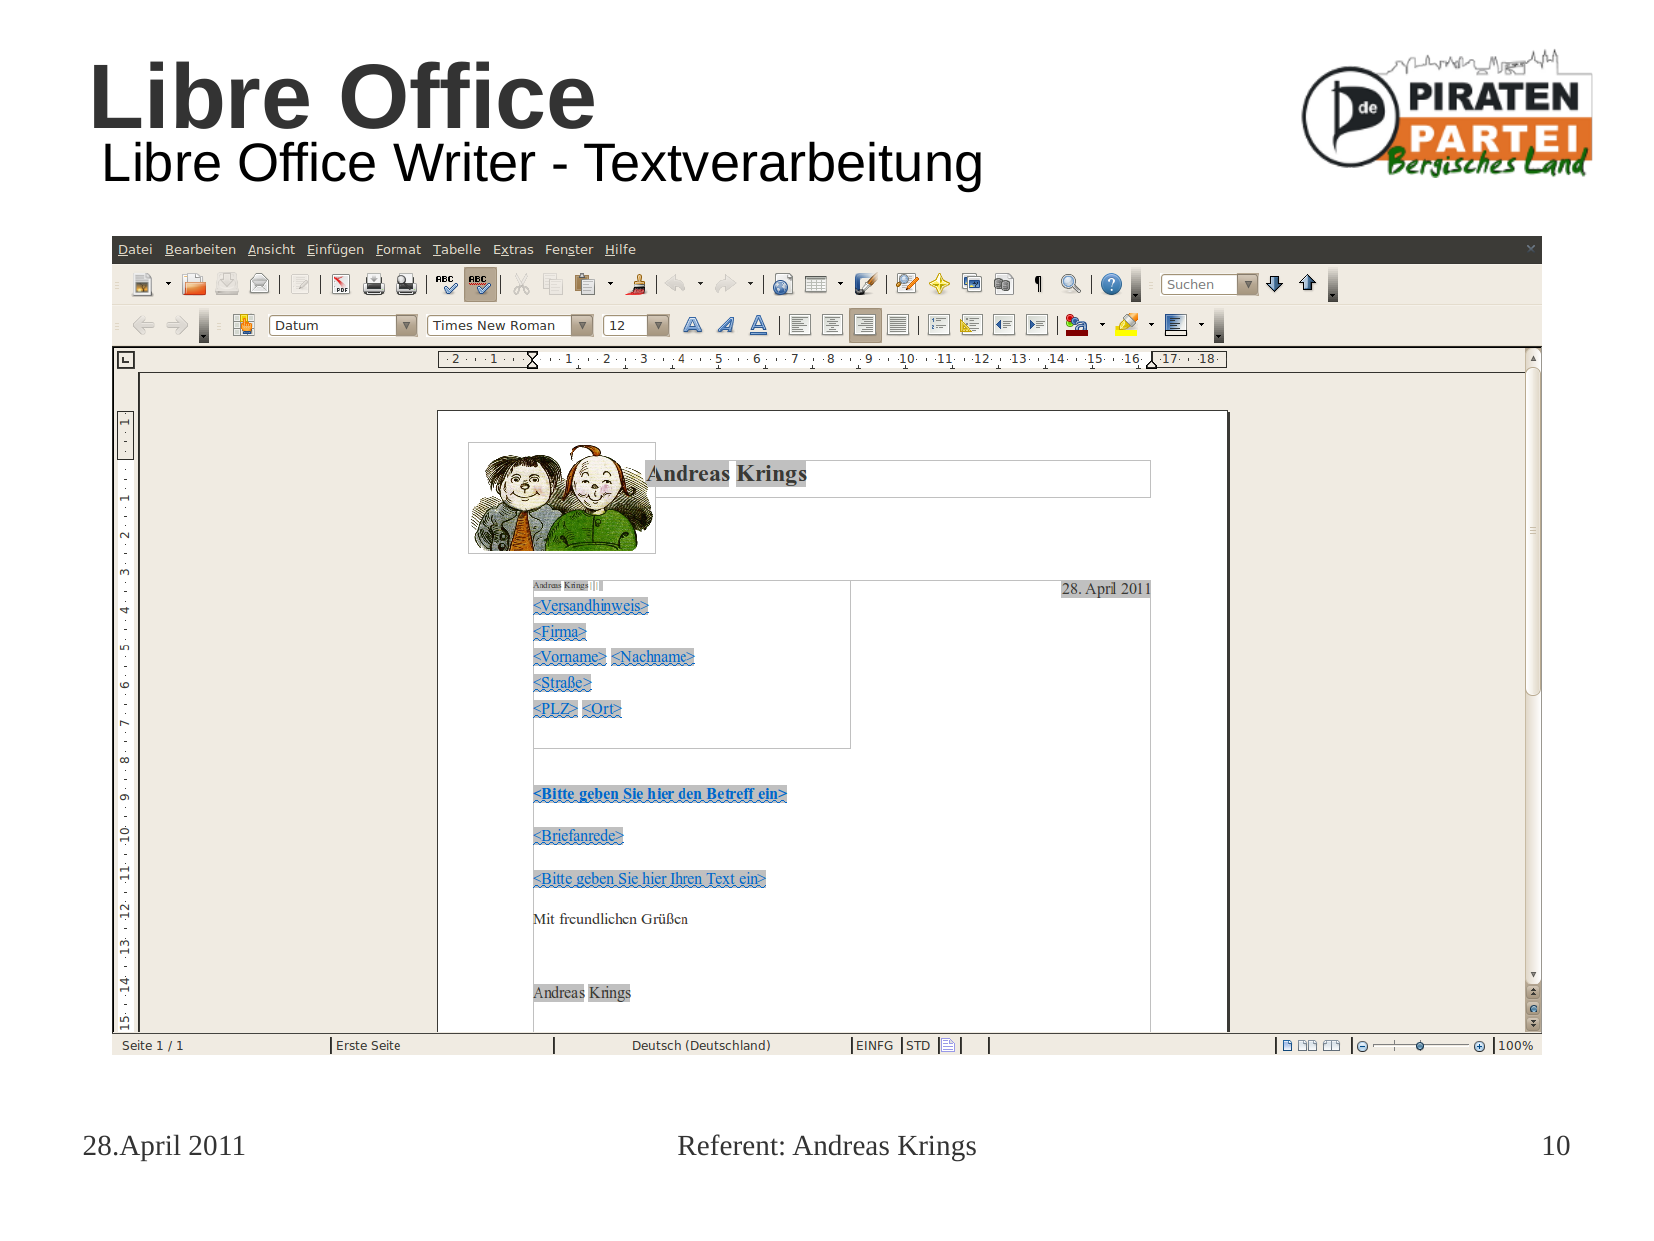

# Libre Office Writer - Textverarbeitung
10